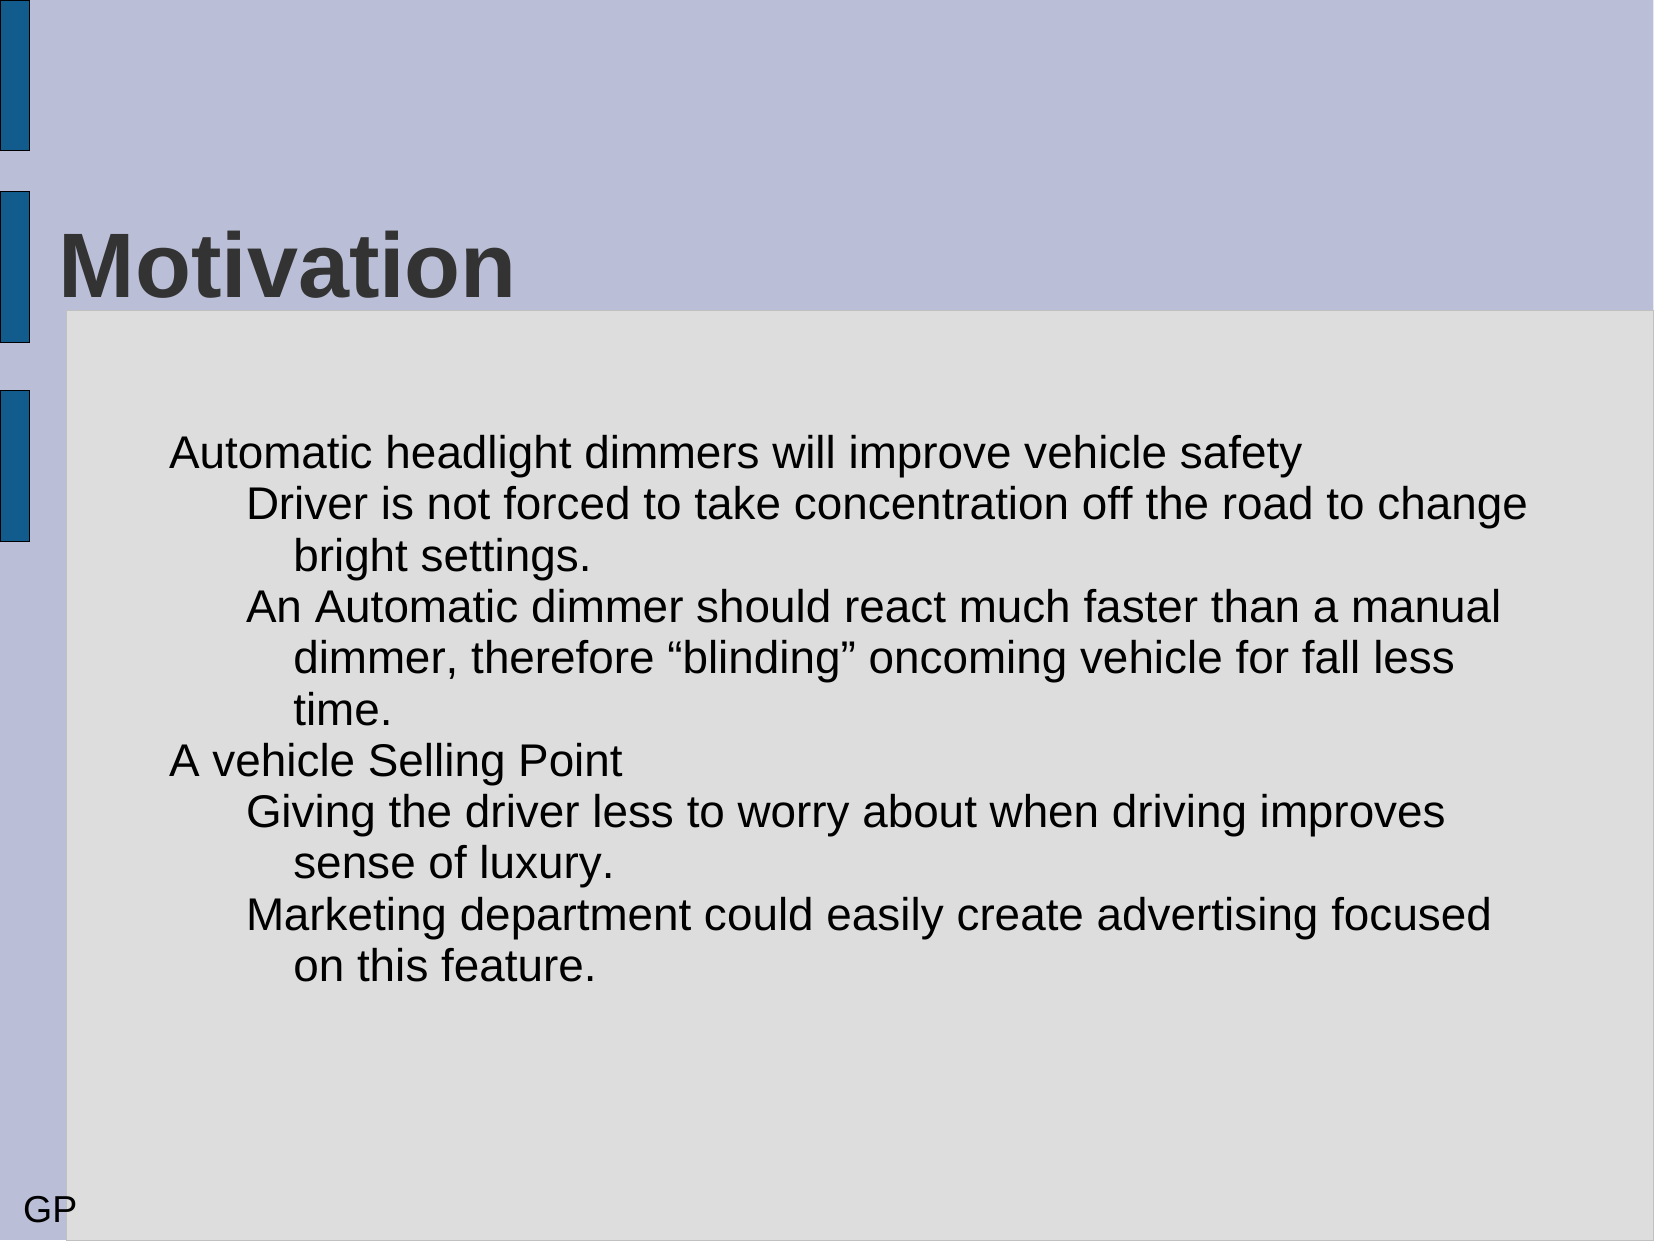

# Motivation
Automatic headlight dimmers will improve vehicle safety
Driver is not forced to take concentration off the road to change bright settings.
An Automatic dimmer should react much faster than a manual dimmer, therefore “blinding” oncoming vehicle for fall less time.
A vehicle Selling Point
Giving the driver less to worry about when driving improves sense of luxury.
Marketing department could easily create advertising focused on this feature.
GP